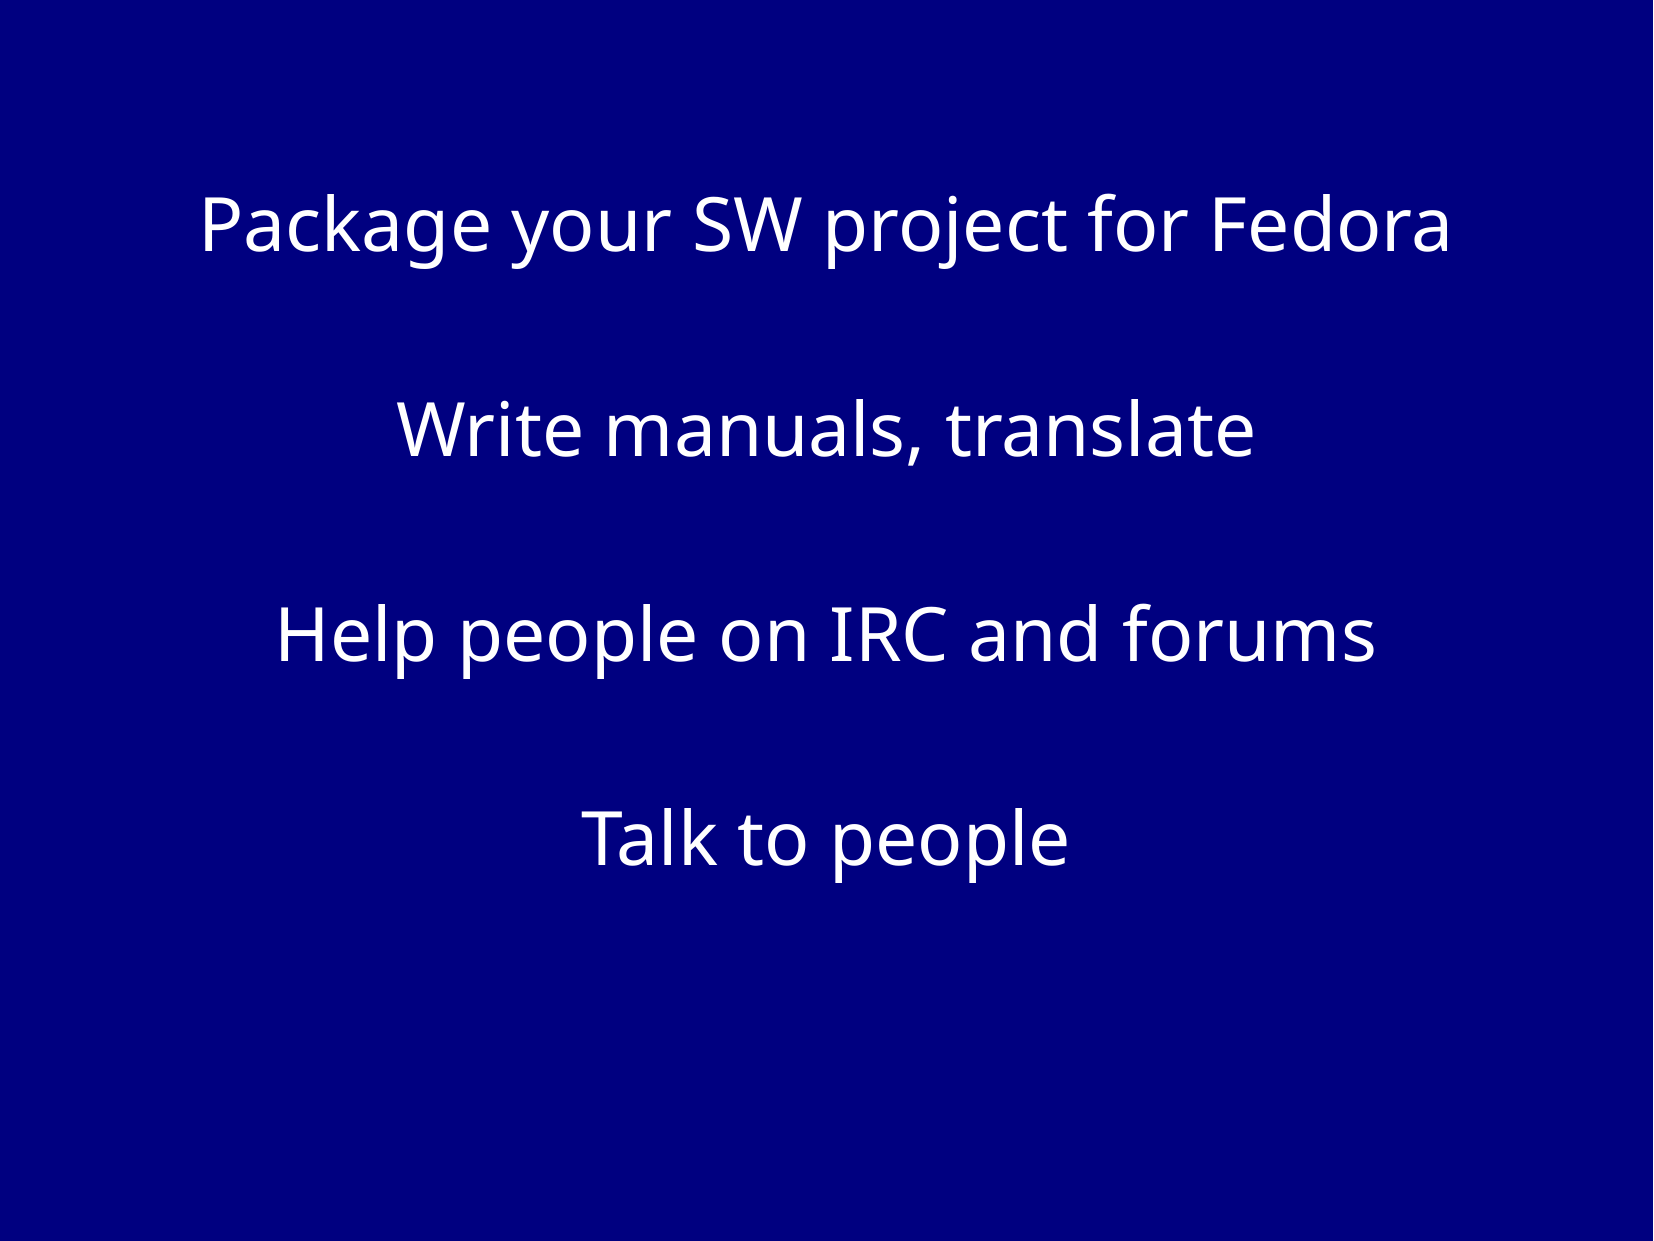

# Package your SW project for Fedora
Write manuals, translate
Help people on IRC and forums
Talk to people